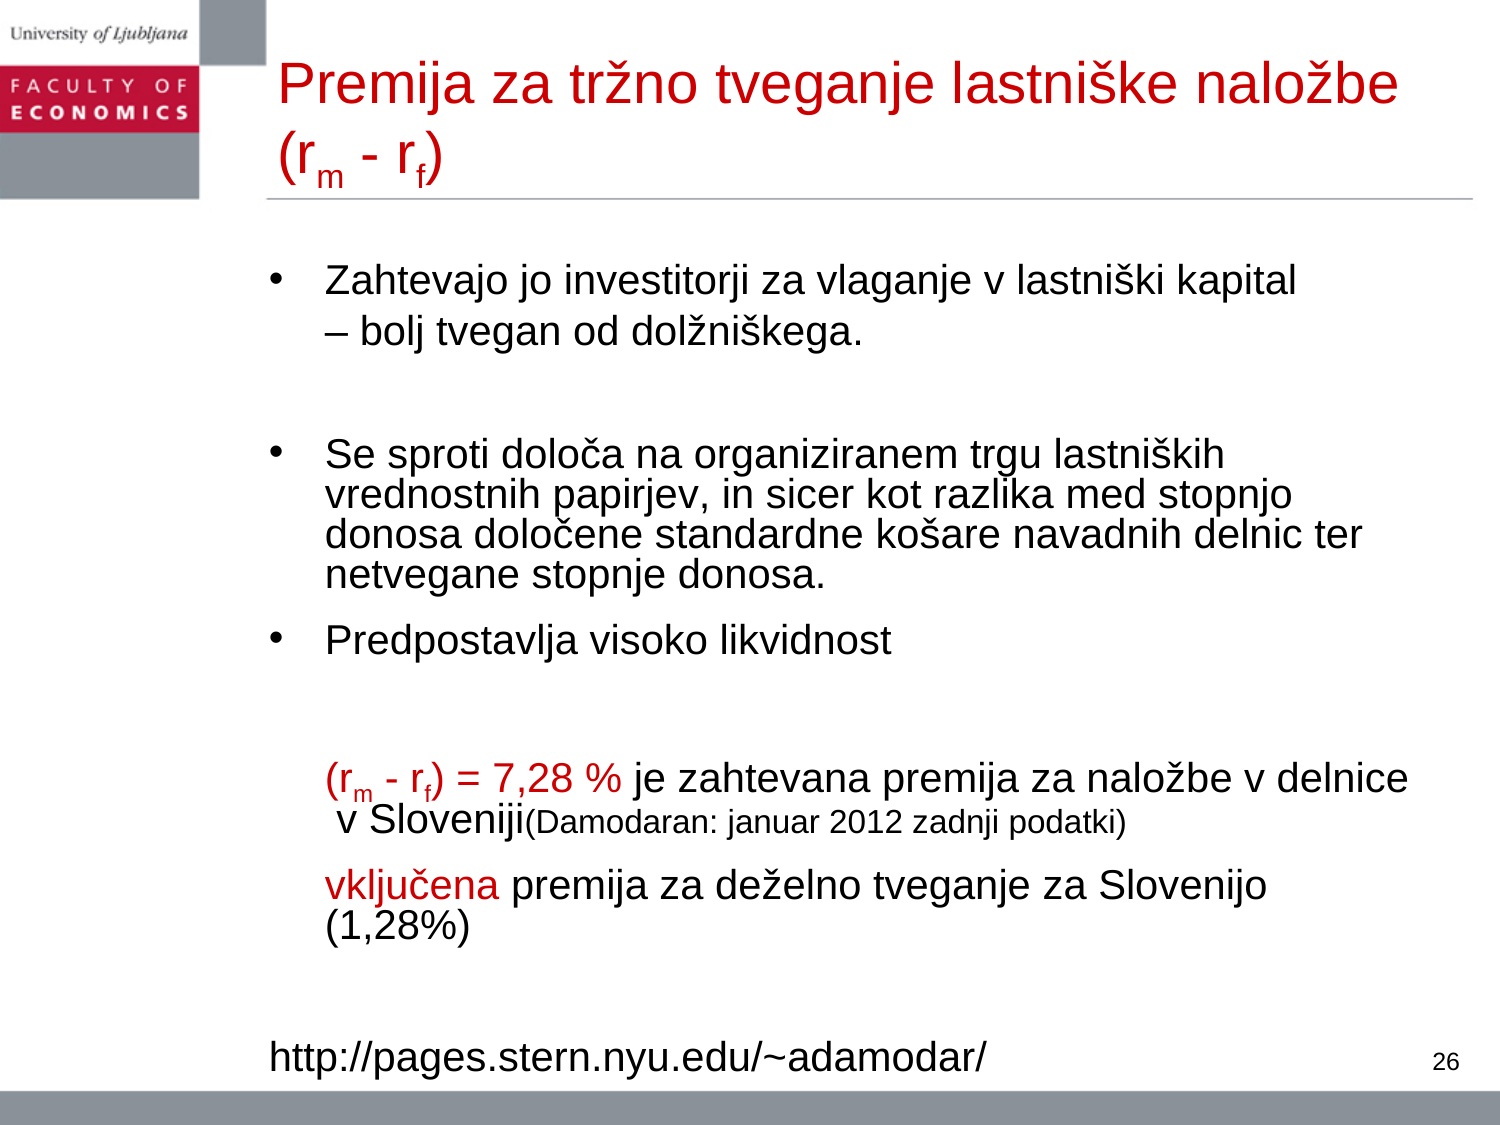

# Premija za tržno tveganje lastniške naložbe (rm - rf)
Zahtevajo jo investitorji za vlaganje v lastniški kapital
	– bolj tvegan od dolžniškega.
Se sproti določa na organiziranem trgu lastniških vrednostnih papirjev, in sicer kot razlika med stopnjo donosa določene standardne košare navadnih delnic ter netvegane stopnje donosa.
Predpostavlja visoko likvidnost
	(rm - rf) = 7,28 % je zahtevana premija za naložbe v delnice v Sloveniji(Damodaran: januar 2012 zadnji podatki)
	vključena premija za deželno tveganje za Slovenijo (1,28%)
http://pages.stern.nyu.edu/~adamodar/